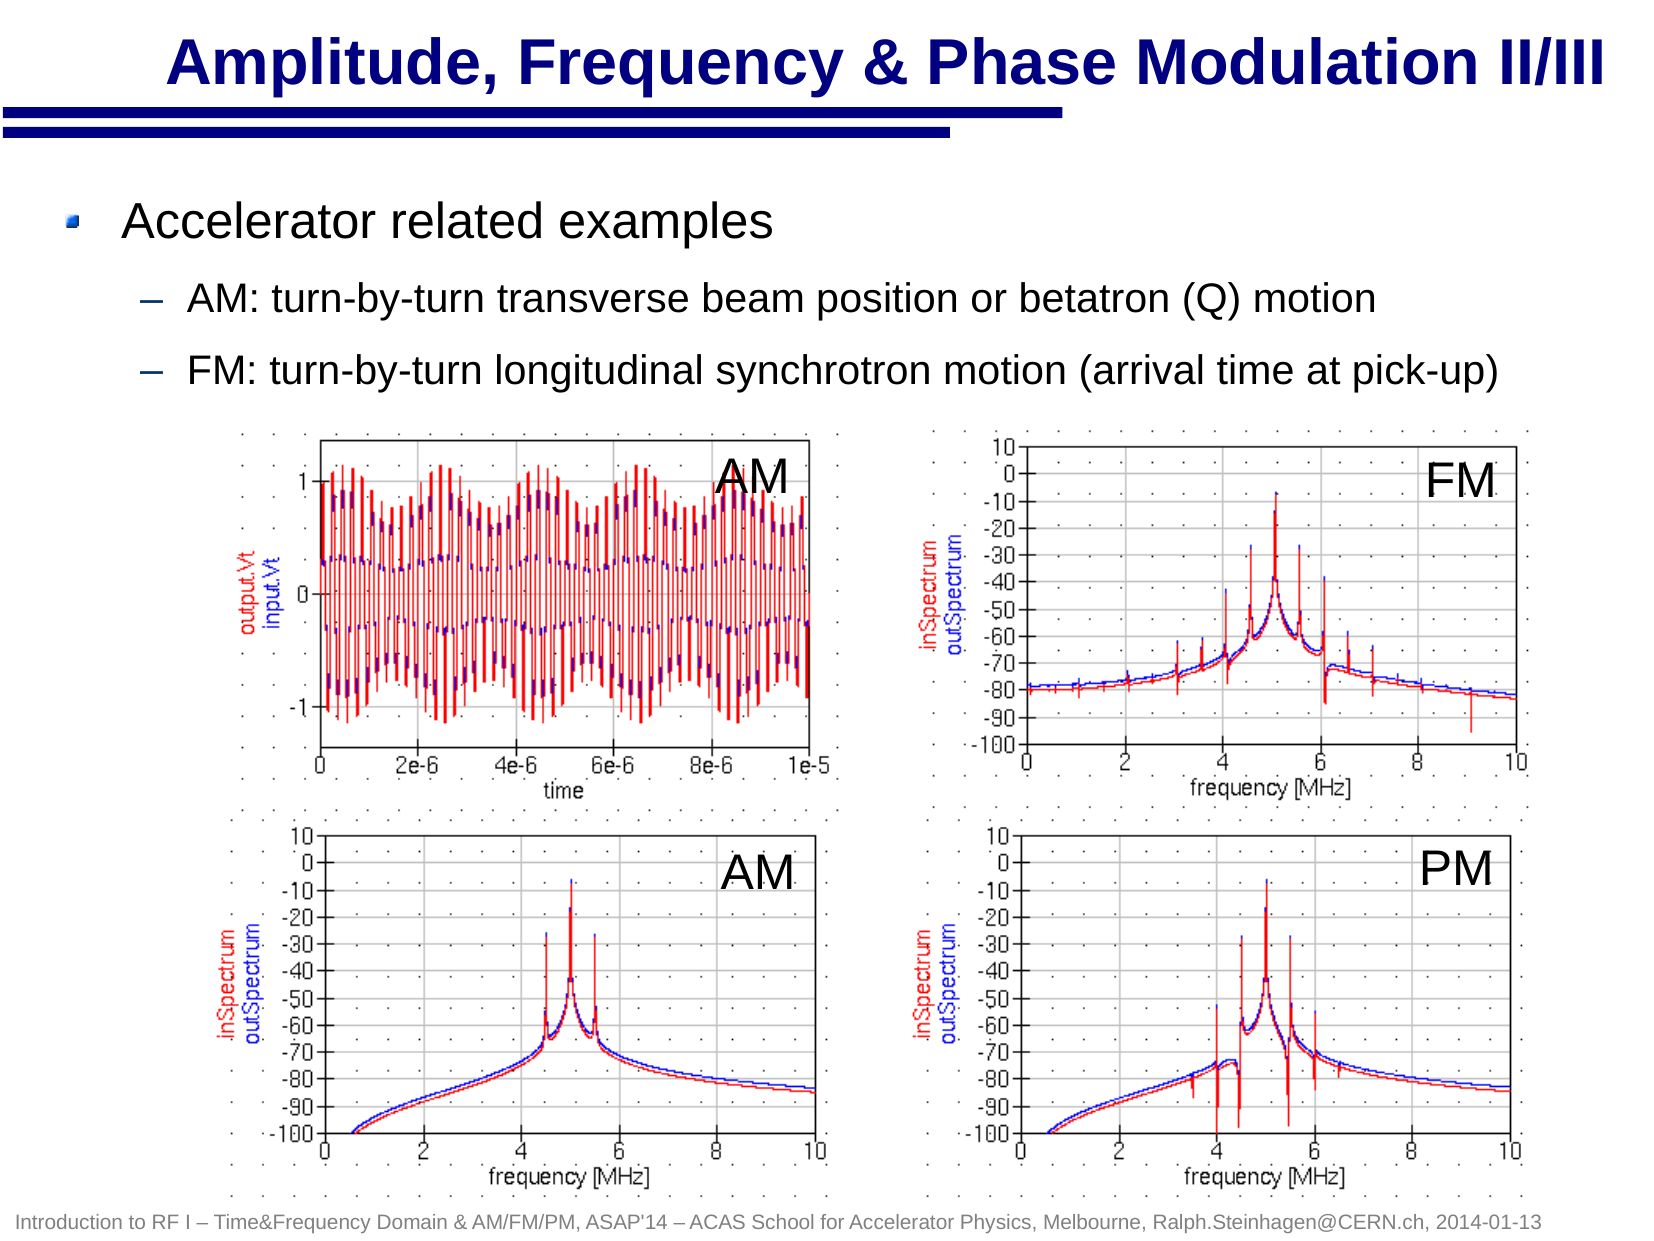

# Amplitude, Frequency & Phase Modulation II/III
Accelerator related examples
AM: turn-by-turn transverse beam position or betatron (Q) motion
FM: turn-by-turn longitudinal synchrotron motion (arrival time at pick-up)
AM
FM
PM
AM